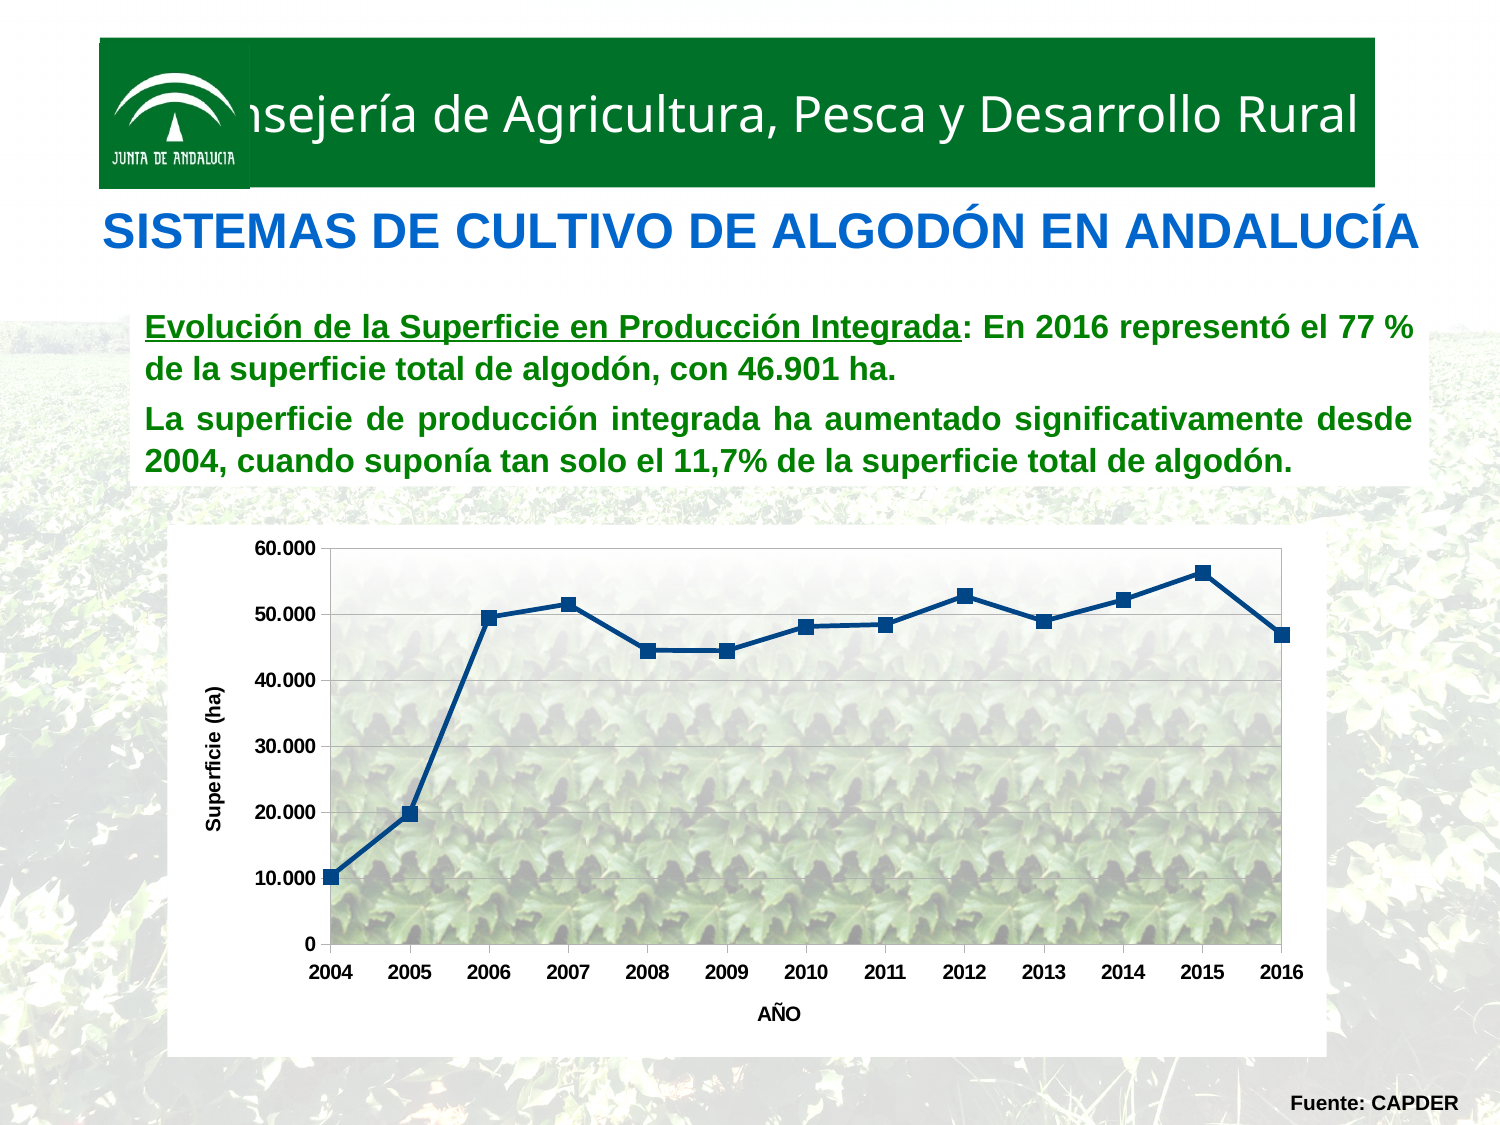

# Consejería de Agricultura, Pesca y Desarrollo Rural
SISTEMAS DE CULTIVO DE ALGODÓN EN ANDALUCÍA
Evolución de la Superficie en Producción Integrada: En 2016 representó el 77 % de la superficie total de algodón, con 46.901 ha.
La superficie de producción integrada ha aumentado significativamente desde 2004, cuando suponía tan solo el 11,7% de la superficie total de algodón.
Fuente: CAPDER